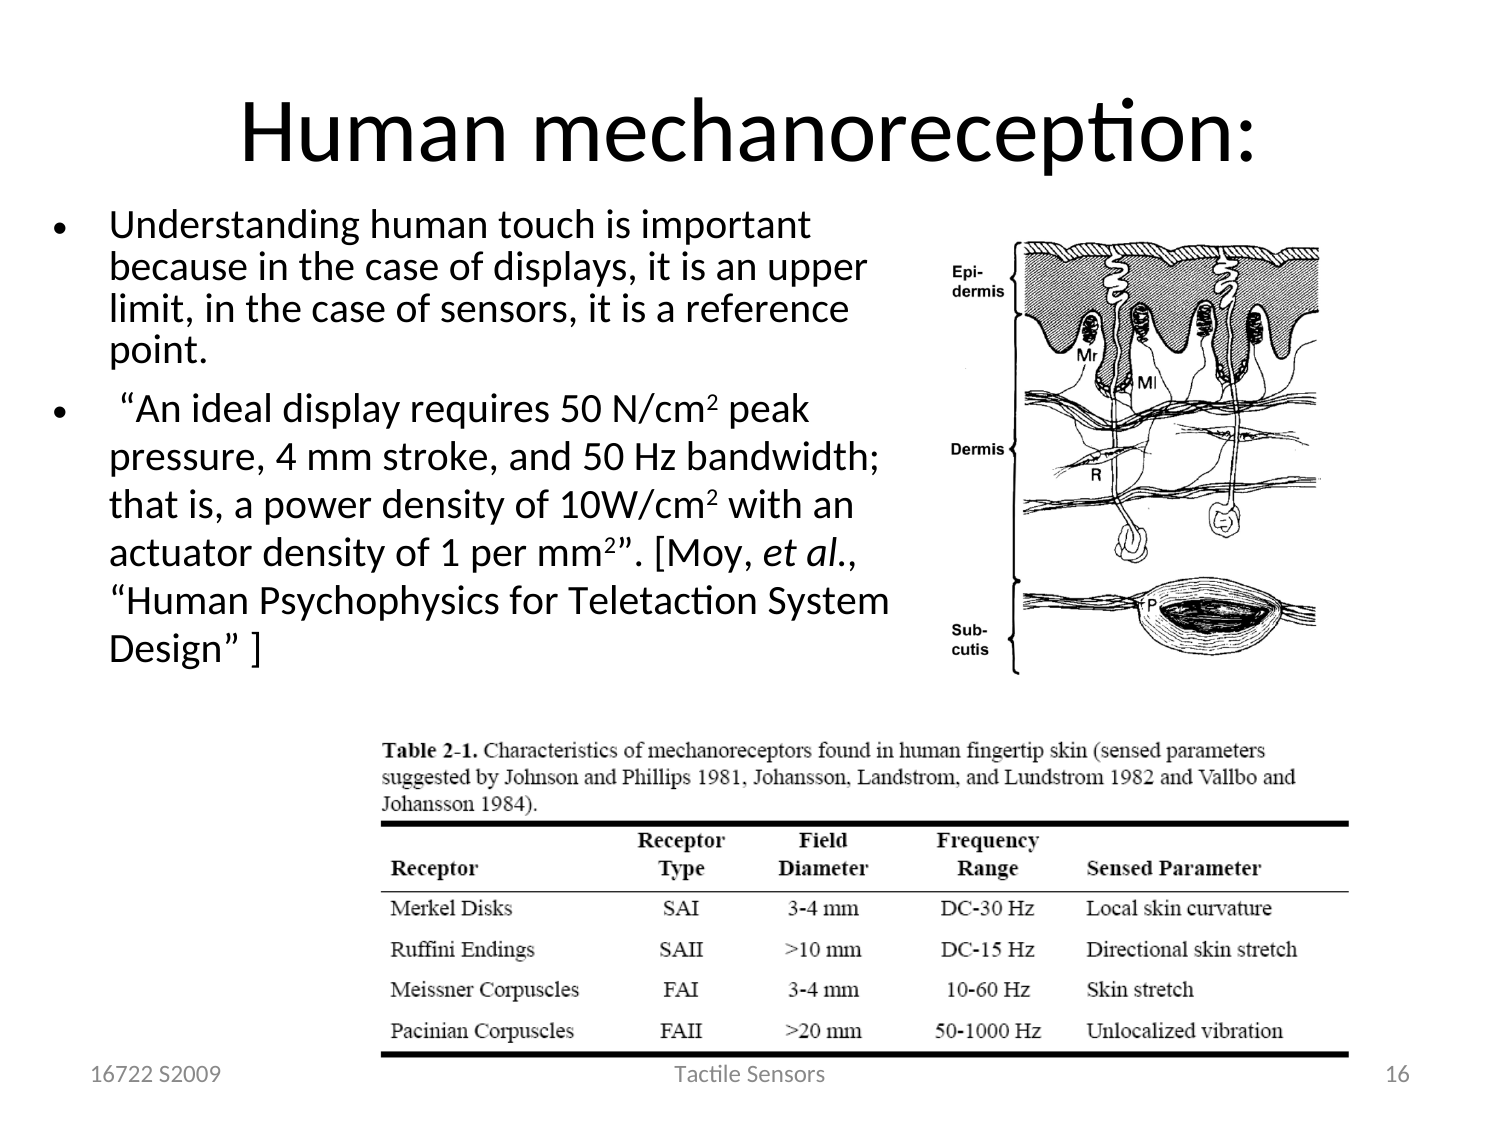

# Human mechanoreception:
Understanding human touch is important because in the case of displays, it is an upper limit, in the case of sensors, it is a reference point.
 “An ideal display requires 50 N/cm2 peak pressure, 4 mm stroke, and 50 Hz bandwidth; that is, a power density of 10W/cm2 with an actuator density of 1 per mm2”. [Moy, et al., “Human Psychophysics for Teletaction System Design” ]
16722 S2009
Tactile Sensors